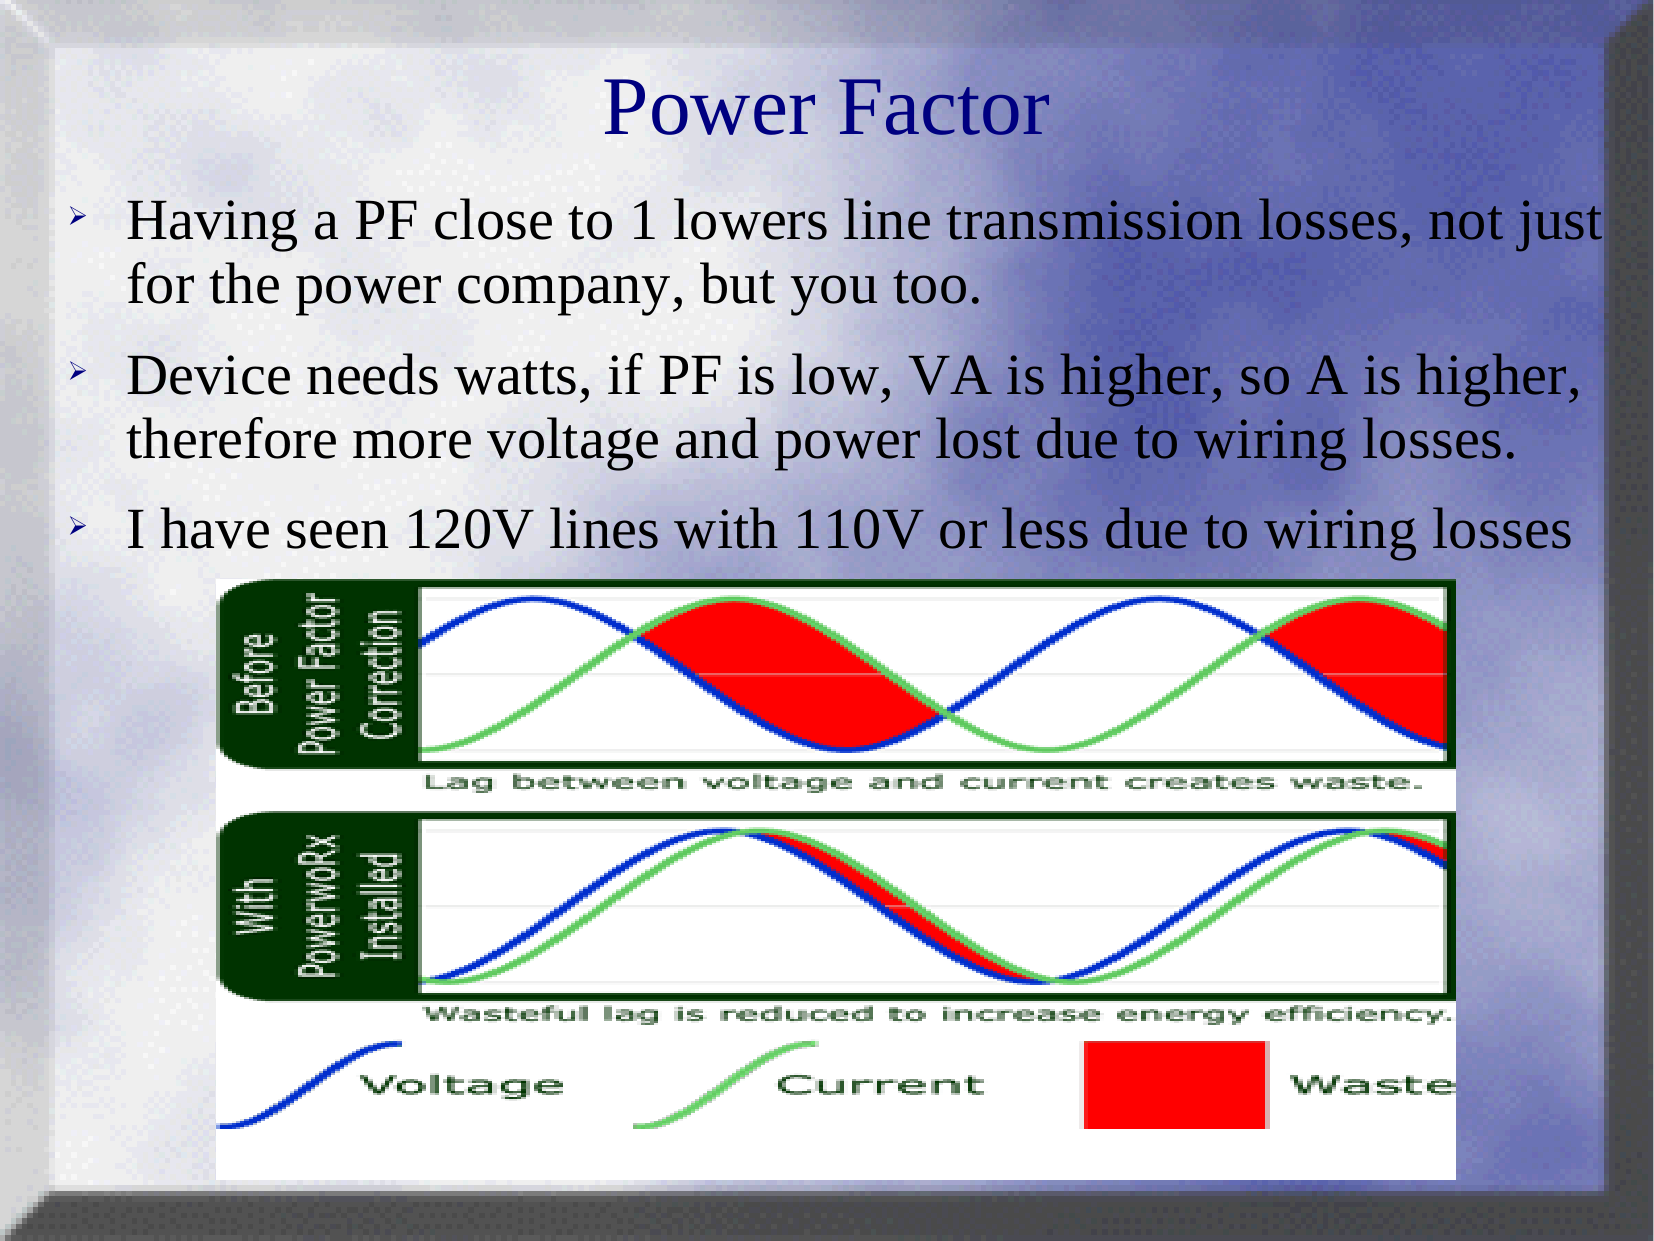

# Power Factor
Having a PF close to 1 lowers line transmission losses, not just for the power company, but you too.
Device needs watts, if PF is low, VA is higher, so A is higher, therefore more voltage and power lost due to wiring losses.
I have seen 120V lines with 110V or less due to wiring losses